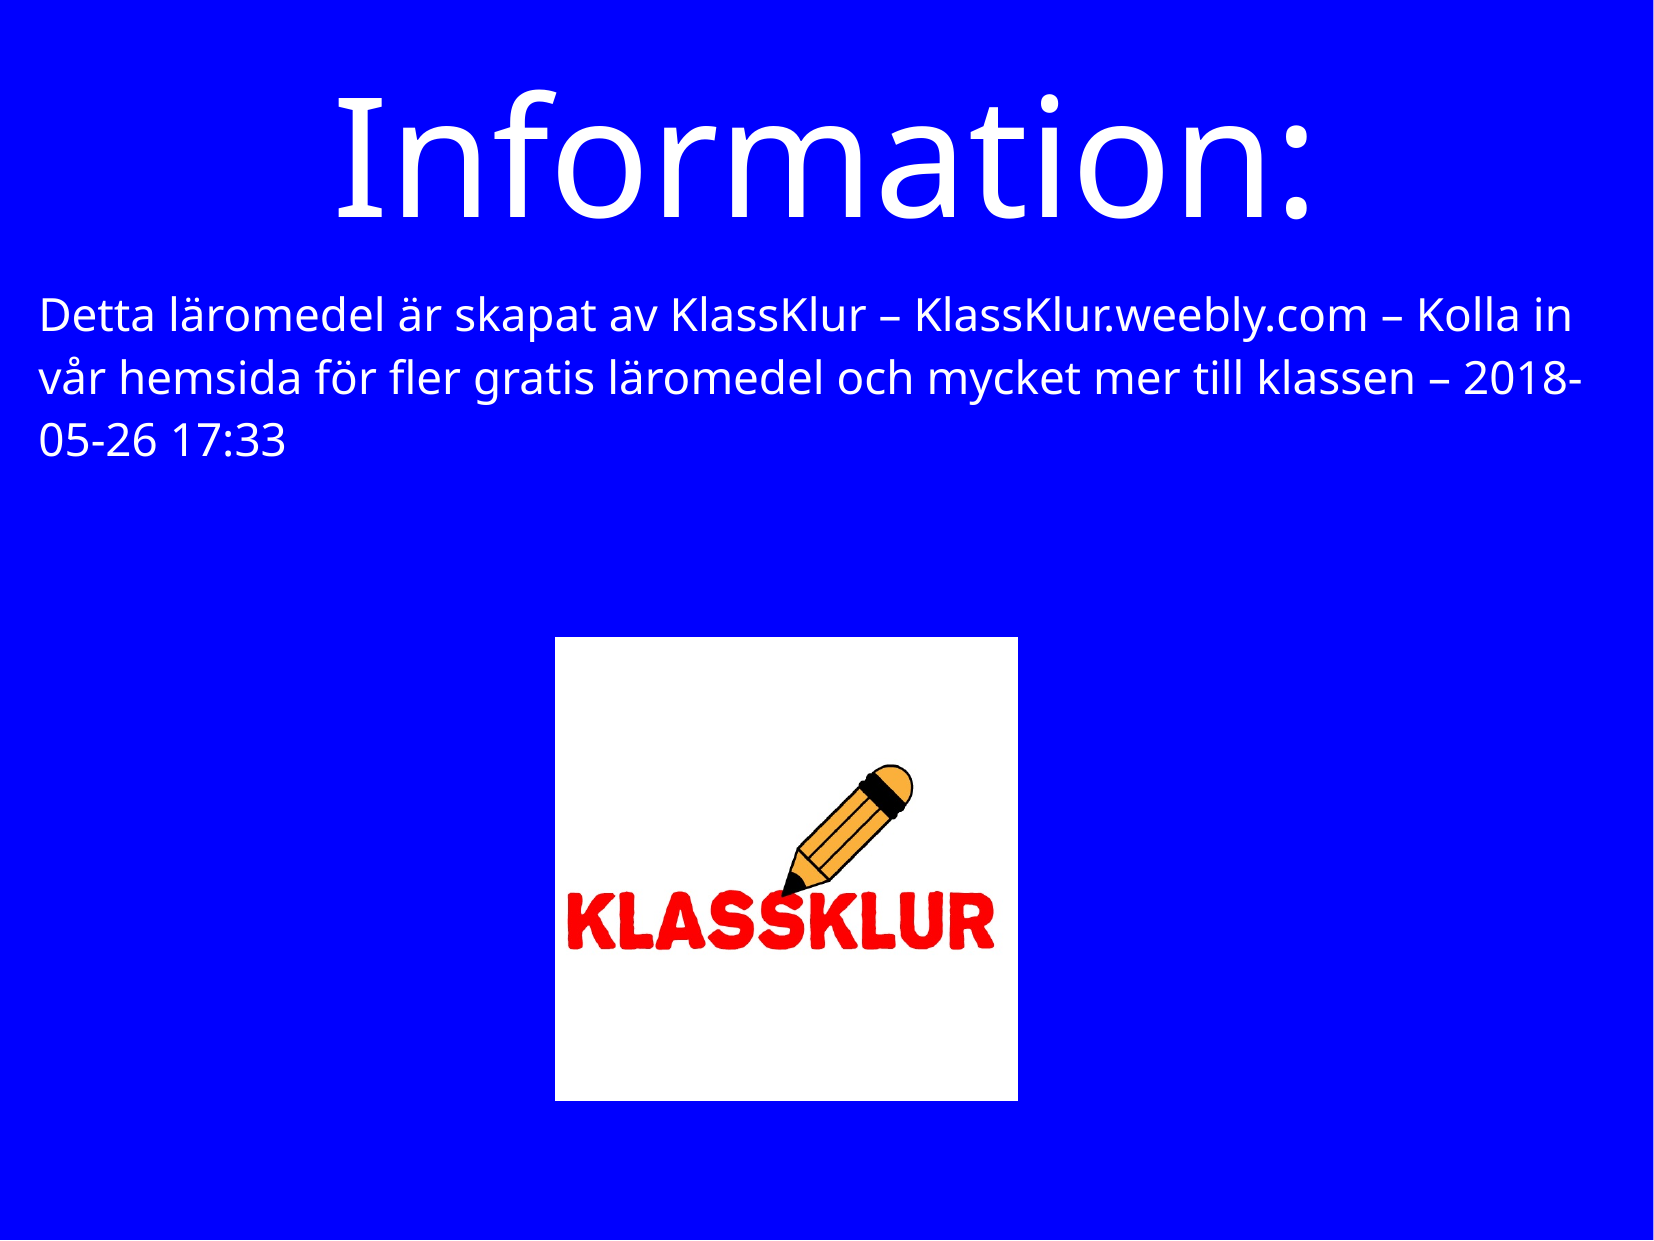

# Information:
Detta läromedel är skapat av KlassKlur – KlassKlur.weebly.com – Kolla in vår hemsida för fler gratis läromedel och mycket mer till klassen – 2018-05-26 17:33